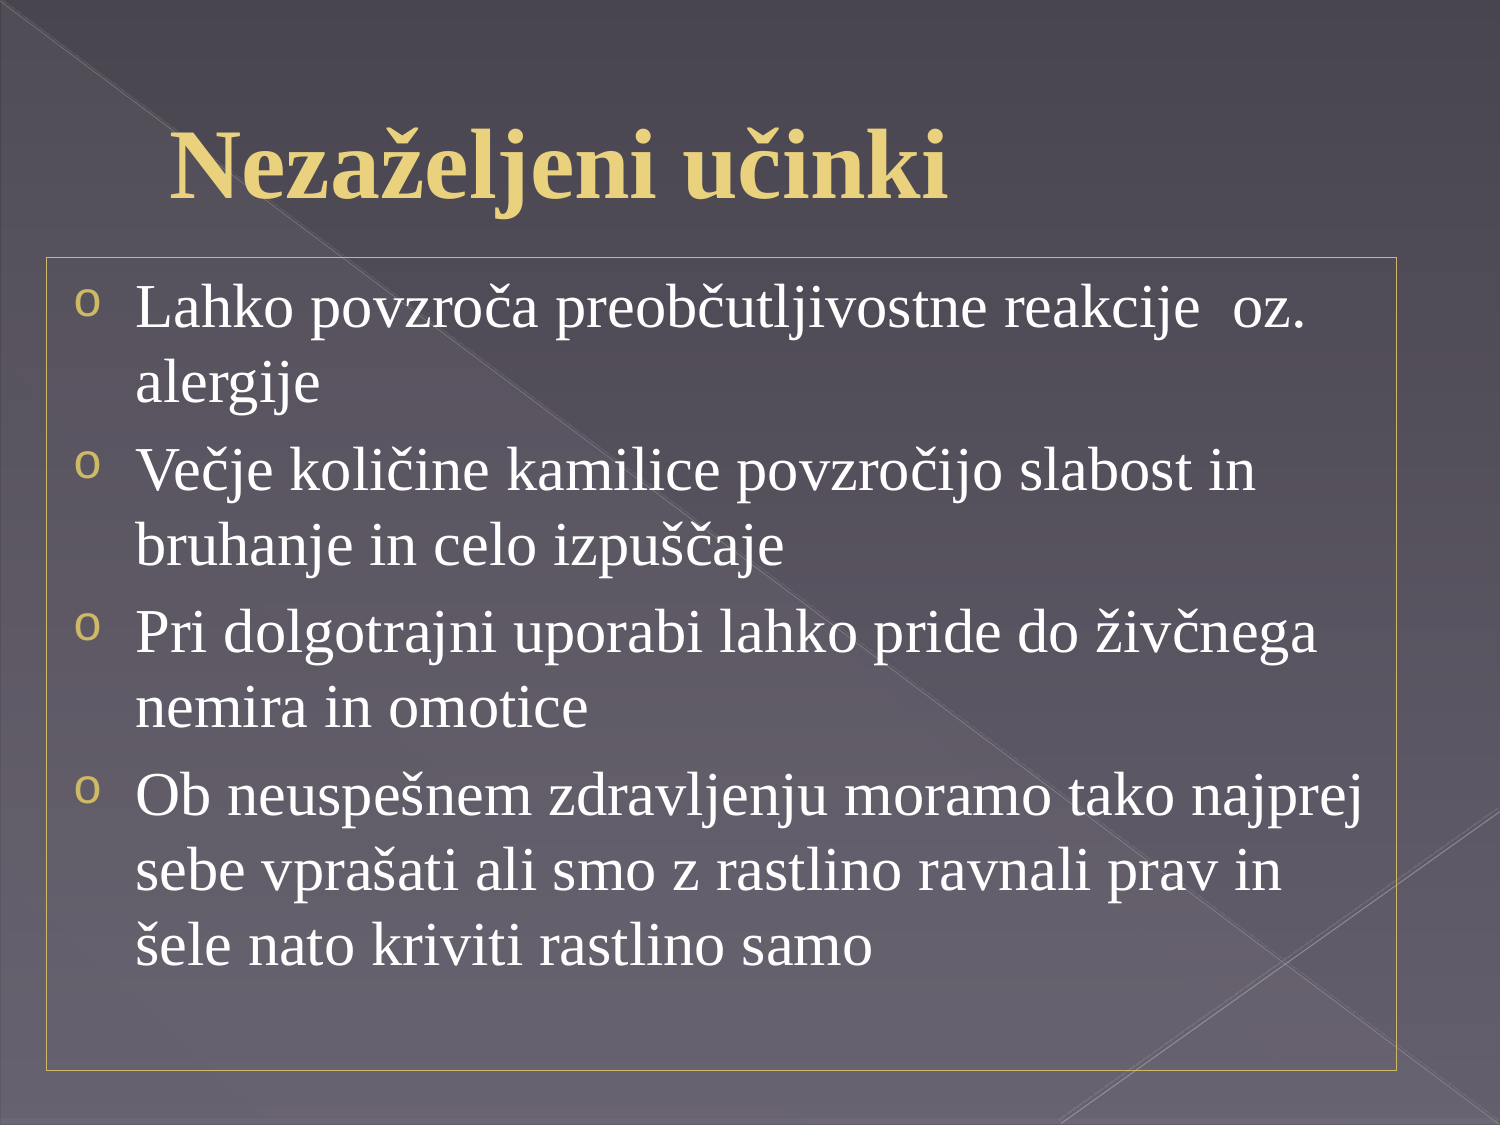

# Nezaželjeni učinki
Lahko povzroča preobčutljivostne reakcije oz. alergije
Večje količine kamilice povzročijo slabost in bruhanje in celo izpuščaje
Pri dolgotrajni uporabi lahko pride do živčnega nemira in omotice
Ob neuspešnem zdravljenju moramo tako najprej sebe vprašati ali smo z rastlino ravnali prav in šele nato kriviti rastlino samo